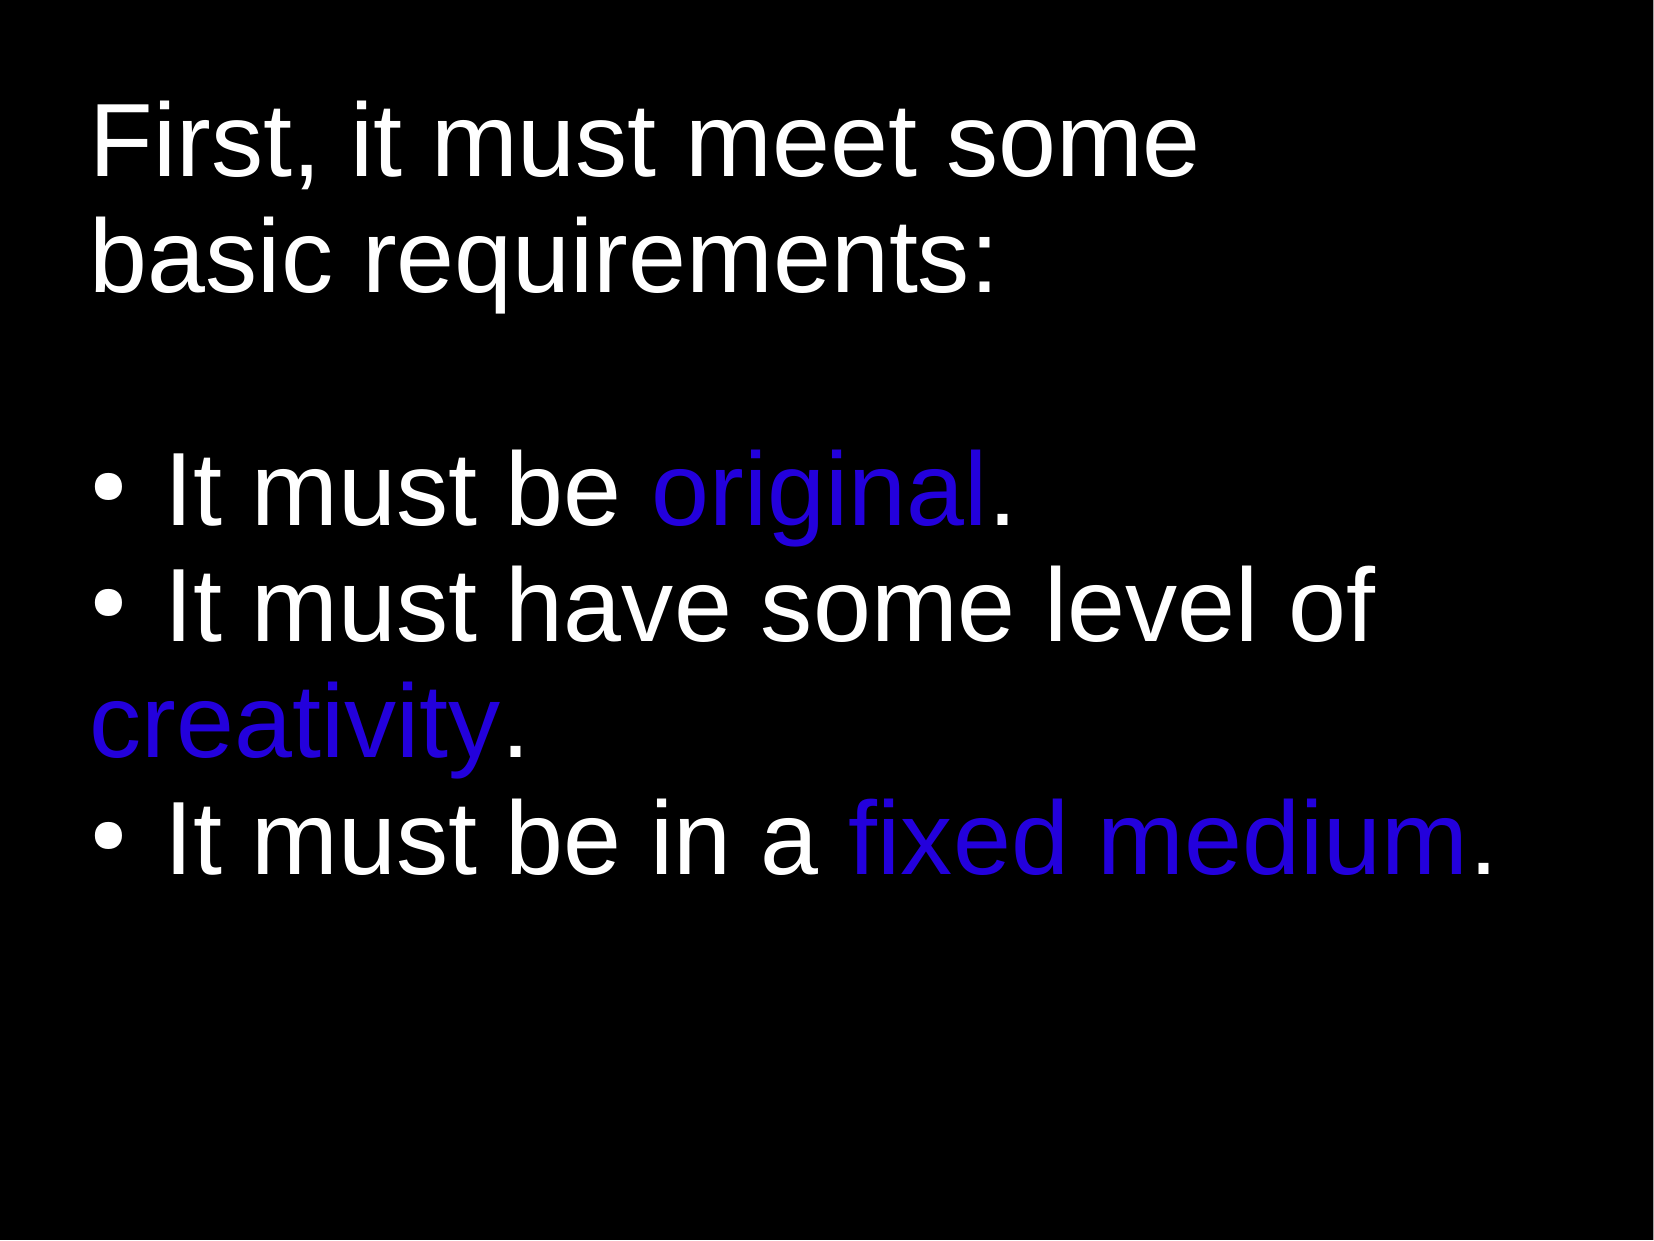

First, it must meet some
basic requirements:
	It must be original.
	It must have some level of creativity.
	It must be in a fixed medium.